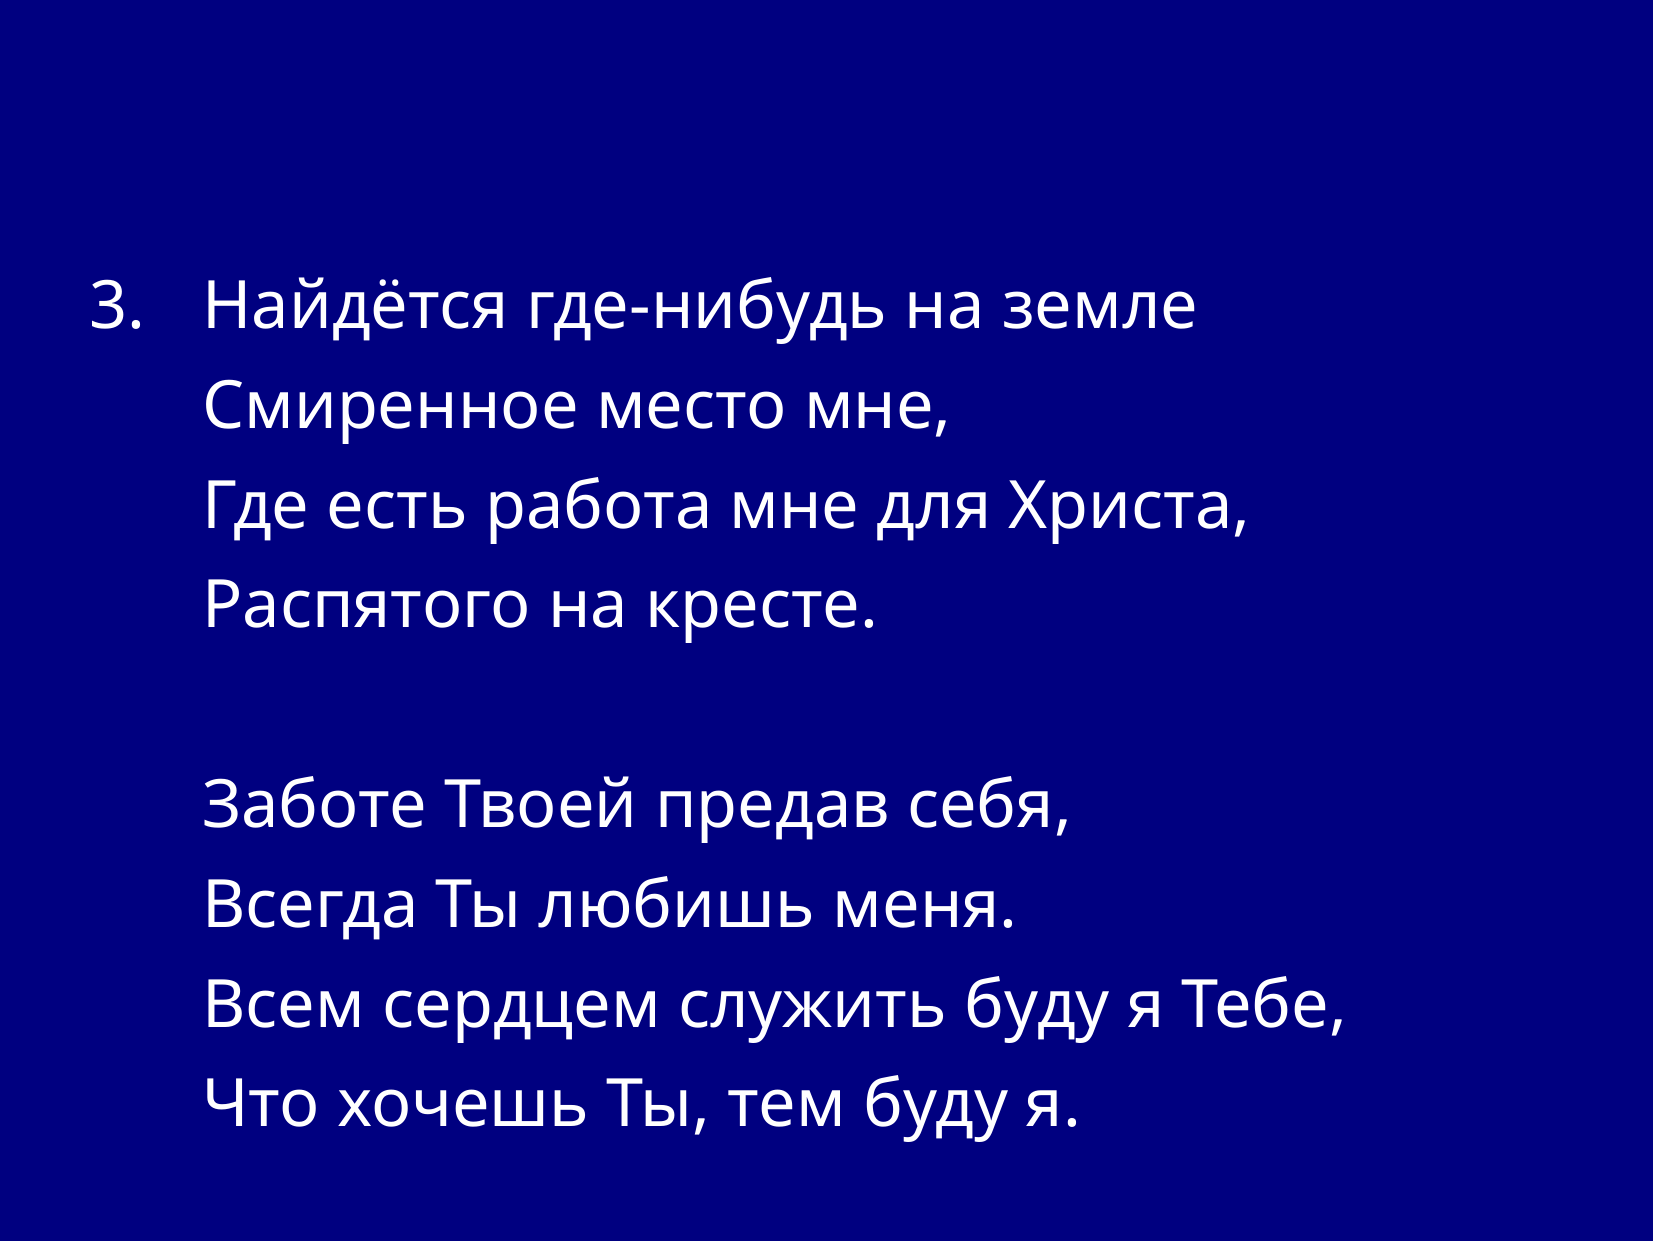

3.	Найдётся где-нибудь на земле
	Смиренное место мне,
	Где есть работа мне для Христа,
	Распятого на кресте.
	Заботе Твоей предав себя,
	Всегда Ты любишь меня.
	Всем сердцем служить буду я Тебе,
	Что хочешь Ты, тем буду я.